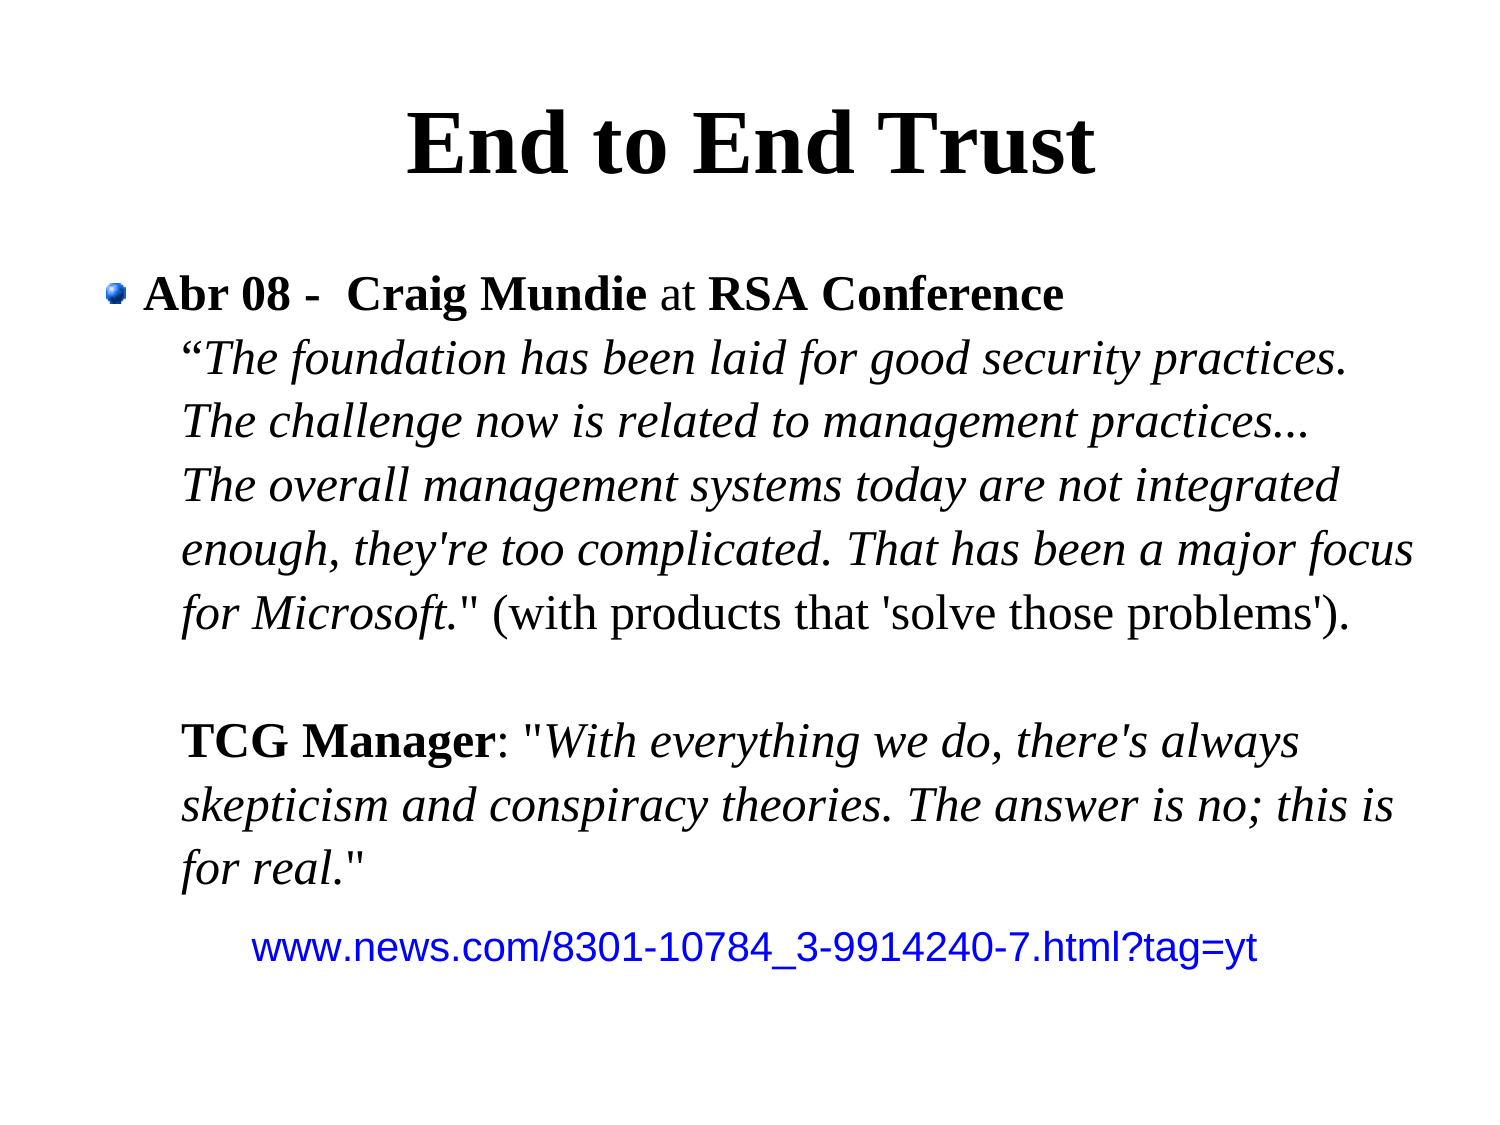

# End to End Trust
Abr 08 - Craig Mundie at RSA Conference
“The foundation has been laid for good security practices.
The challenge now is related to management practices...
The overall management systems today are not integrated enough, they're too complicated. That has been a major focus for Microsoft." (with products that 'solve those problems').
TCG Manager: "With everything we do, there's always skepticism and conspiracy theories. The answer is no; this is for real."
www.news.com/8301-10784_3-9914240-7.html?tag=yt